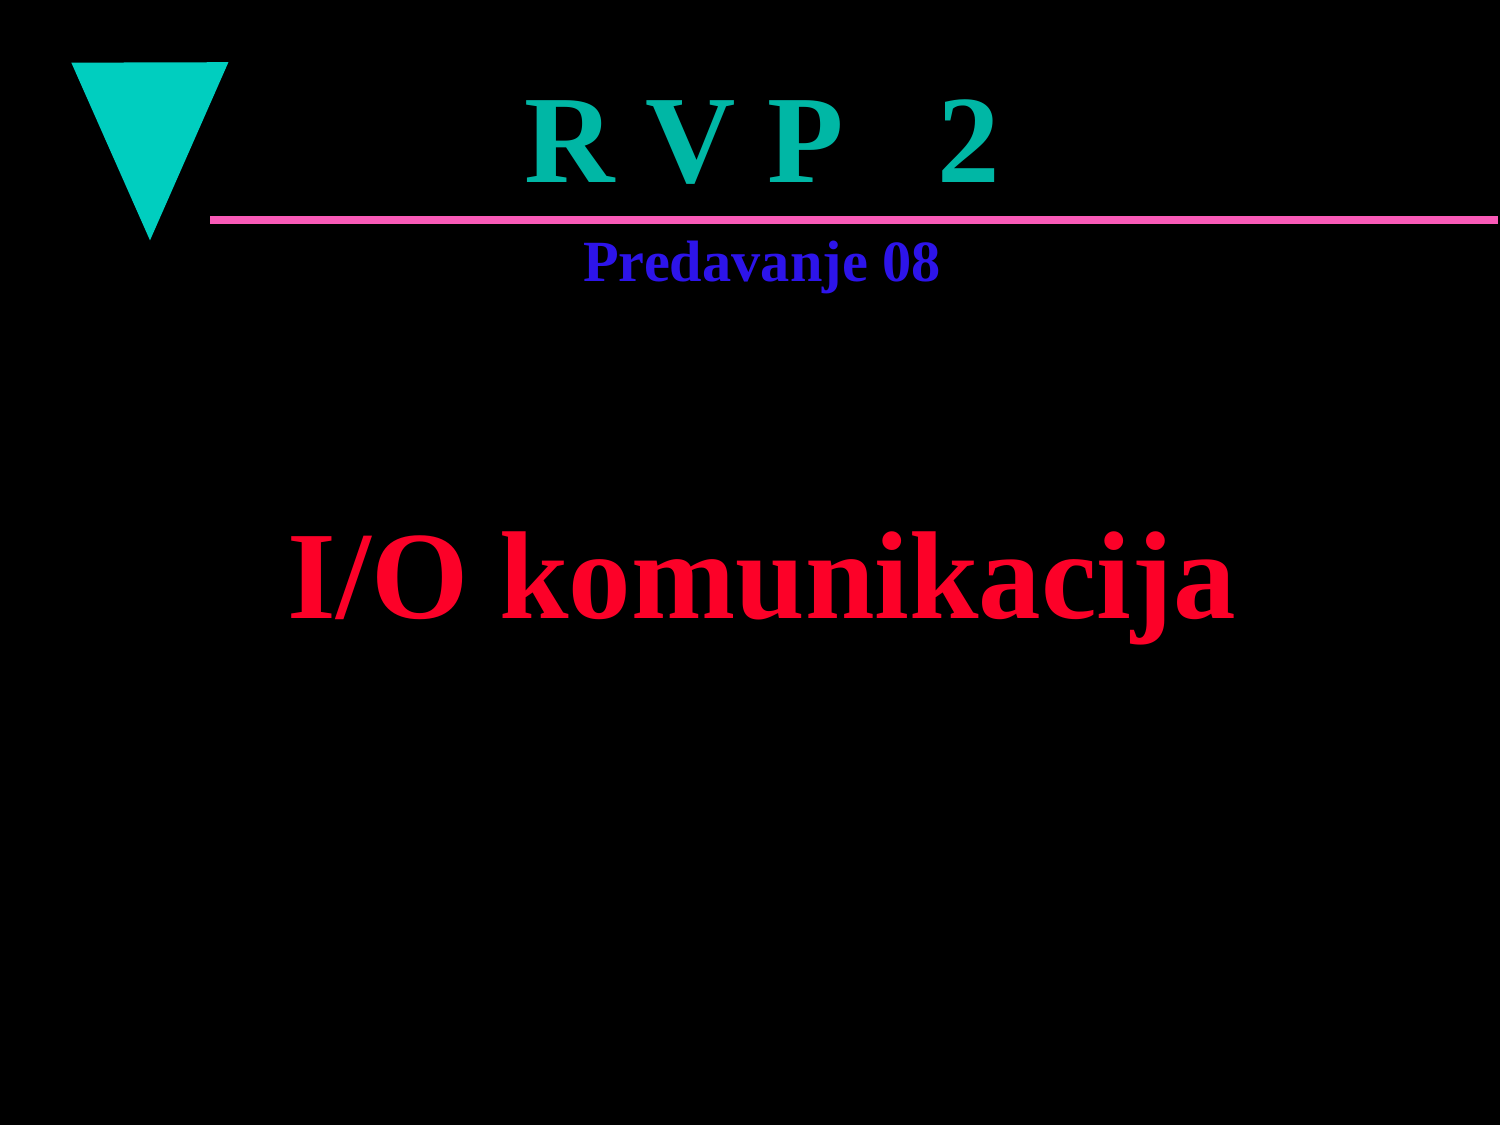

# R V P 2
Predavanje 08
I/O komunikacija
RVP2
I/O komunikacija
1